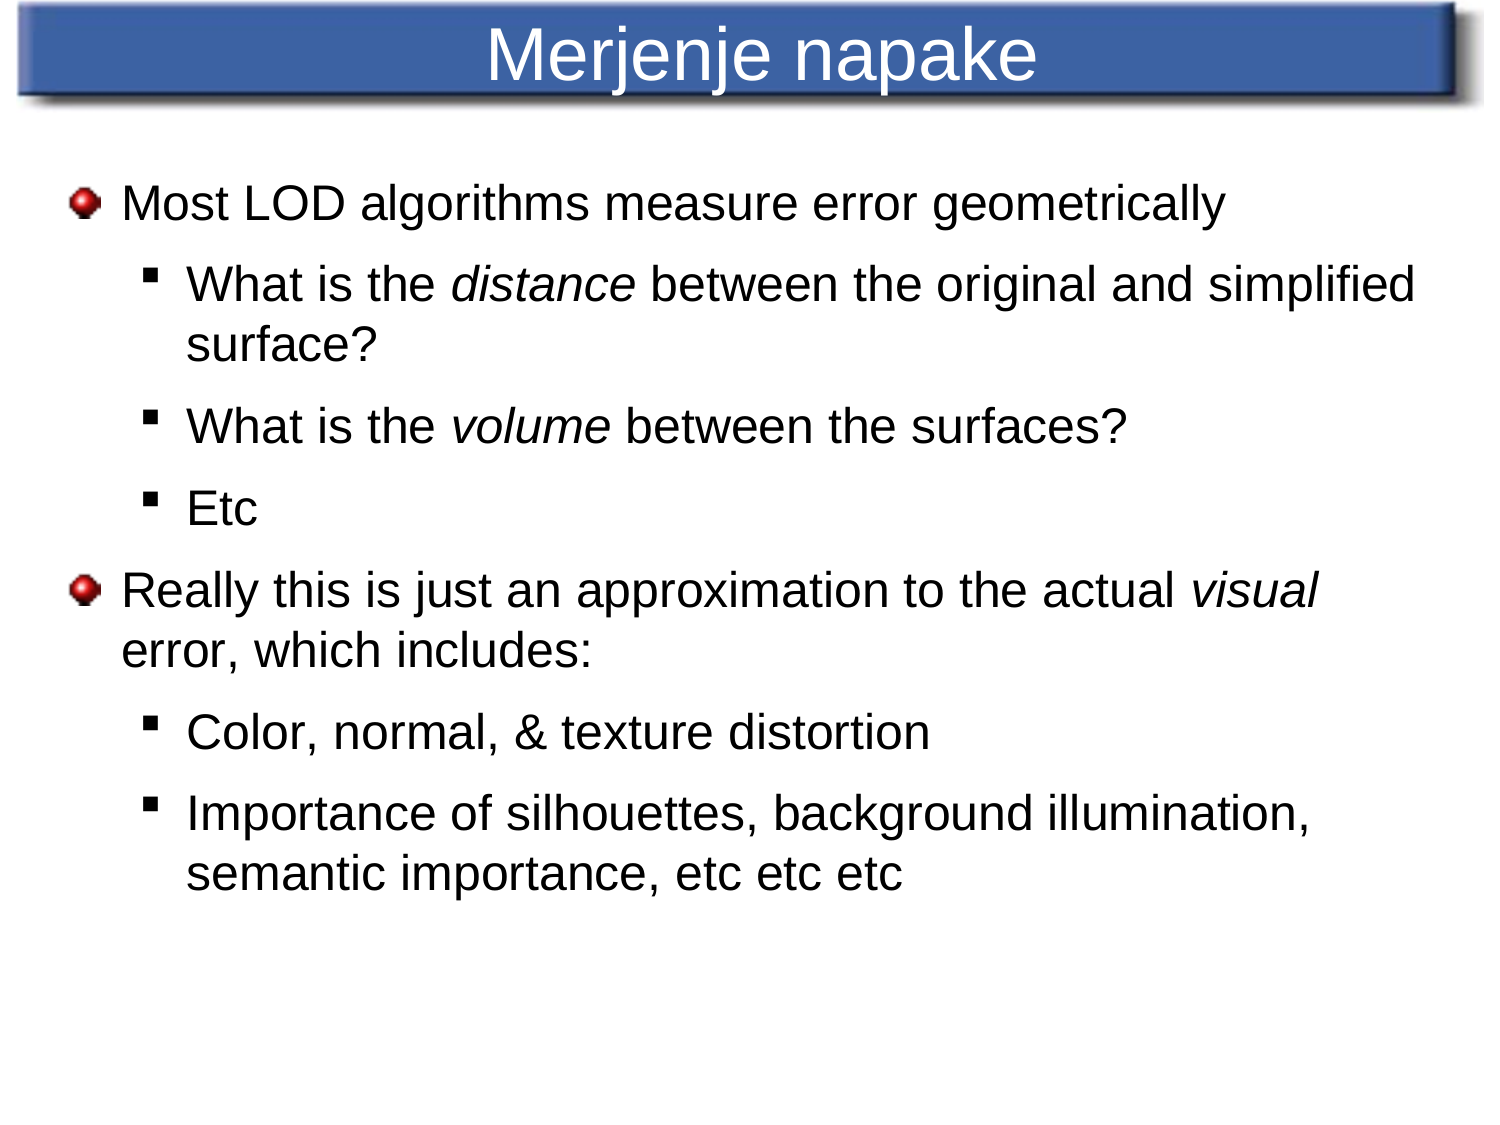

# Merjenje napake
Most LOD algorithms measure error geometrically
What is the distance between the original and simplified surface?
What is the volume between the surfaces?
Etc
Really this is just an approximation to the actual visual error, which includes:
Color, normal, & texture distortion
Importance of silhouettes, background illumination, semantic importance, etc etc etc